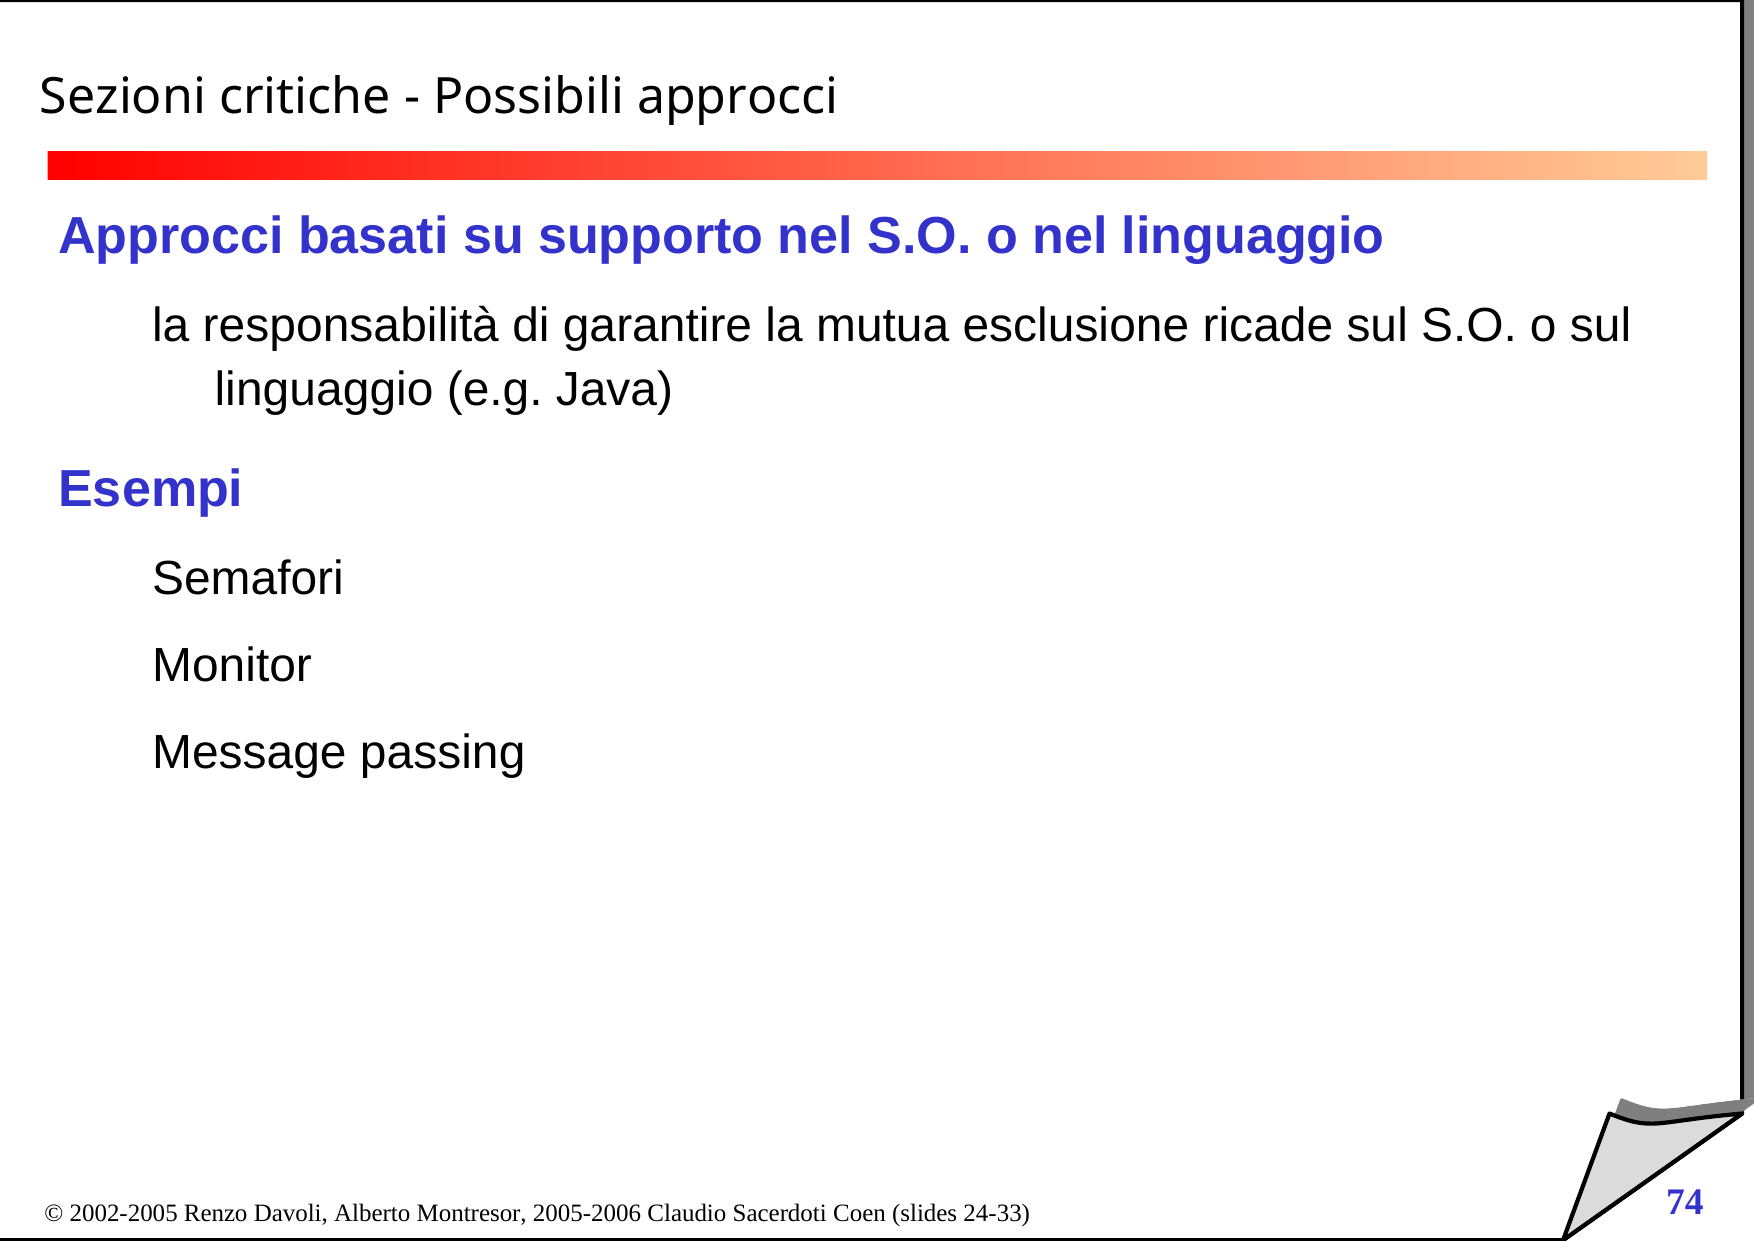

# Sezioni critiche - Possibili approcci
Approcci basati su supporto nel S.O. o nel linguaggio
la responsabilità di garantire la mutua esclusione ricade sul S.O. o sul linguaggio (e.g. Java)
Esempi
Semafori
Monitor
Message passing